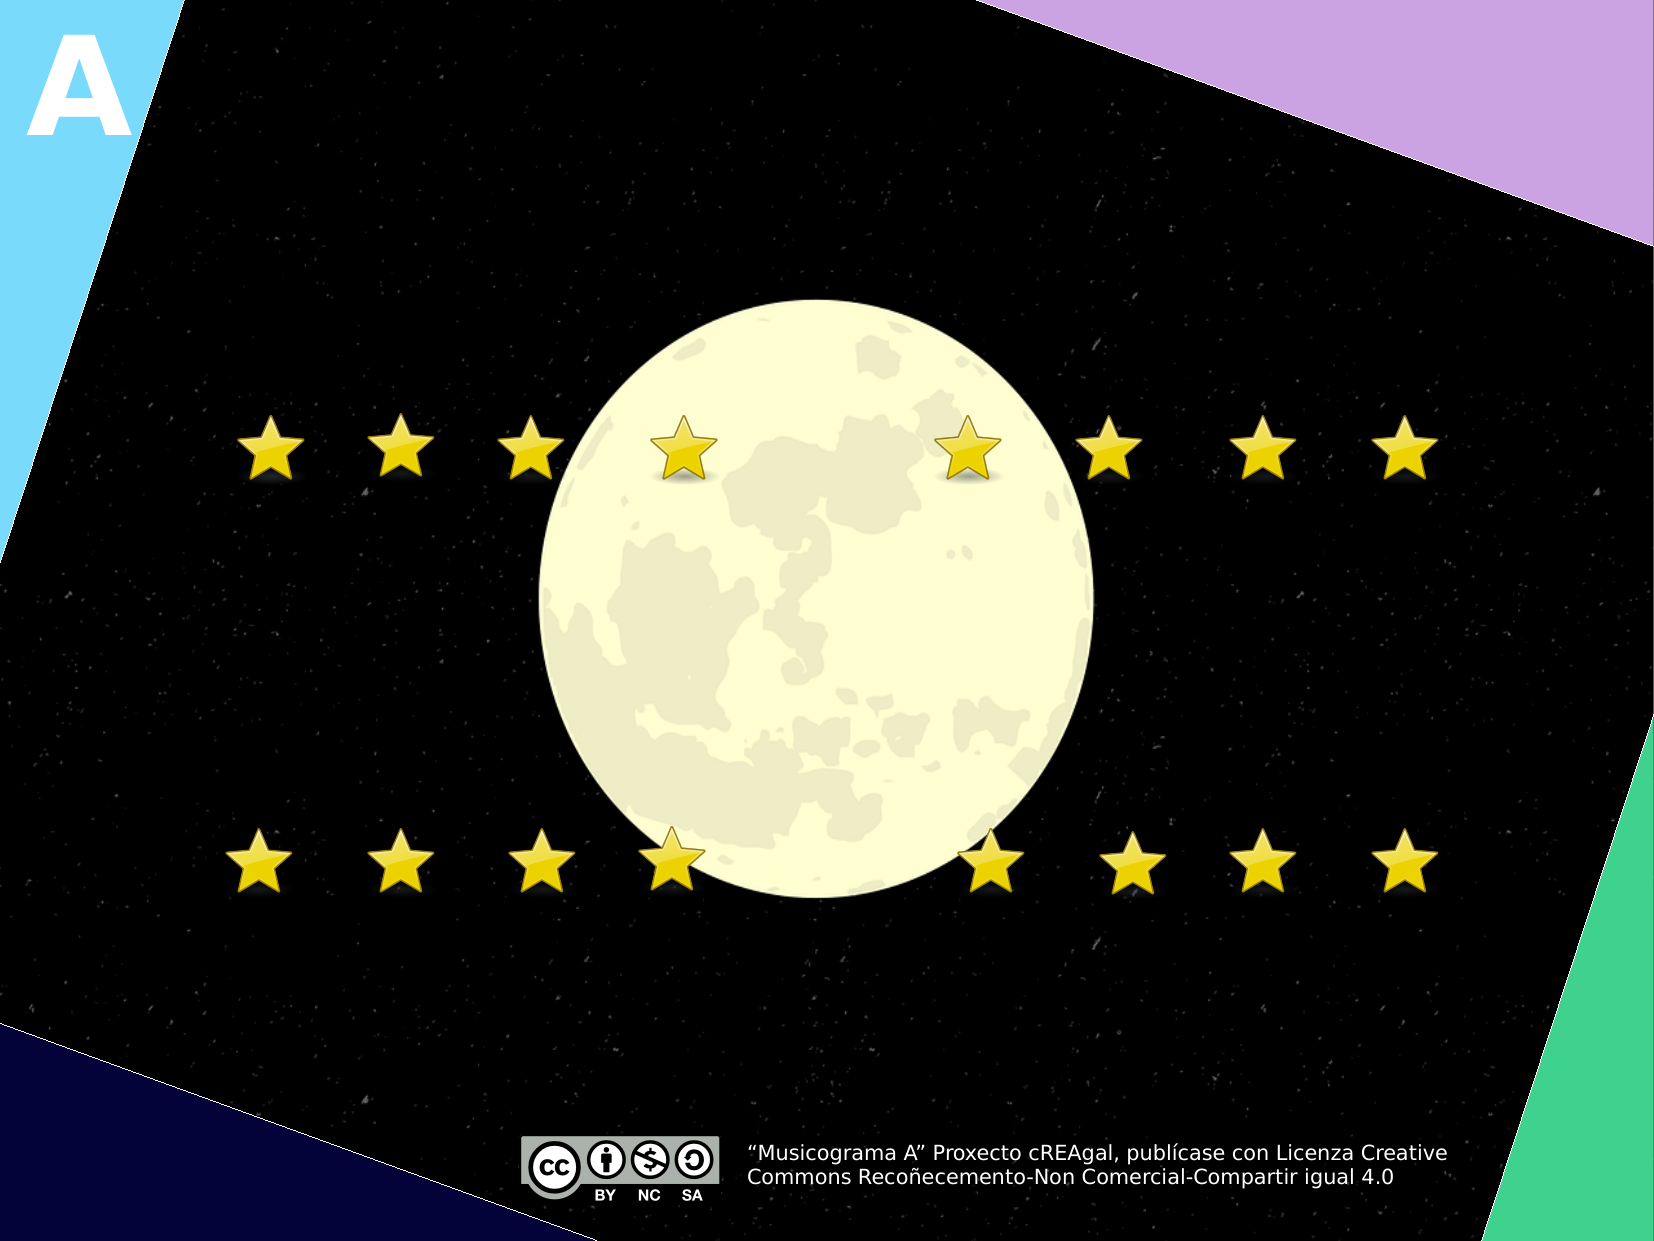

A
“Musicograma A” Proxecto cREAgal, publícase con Licenza Creative Commons Recoñecemento-Non Comercial-Compartir igual 4.0